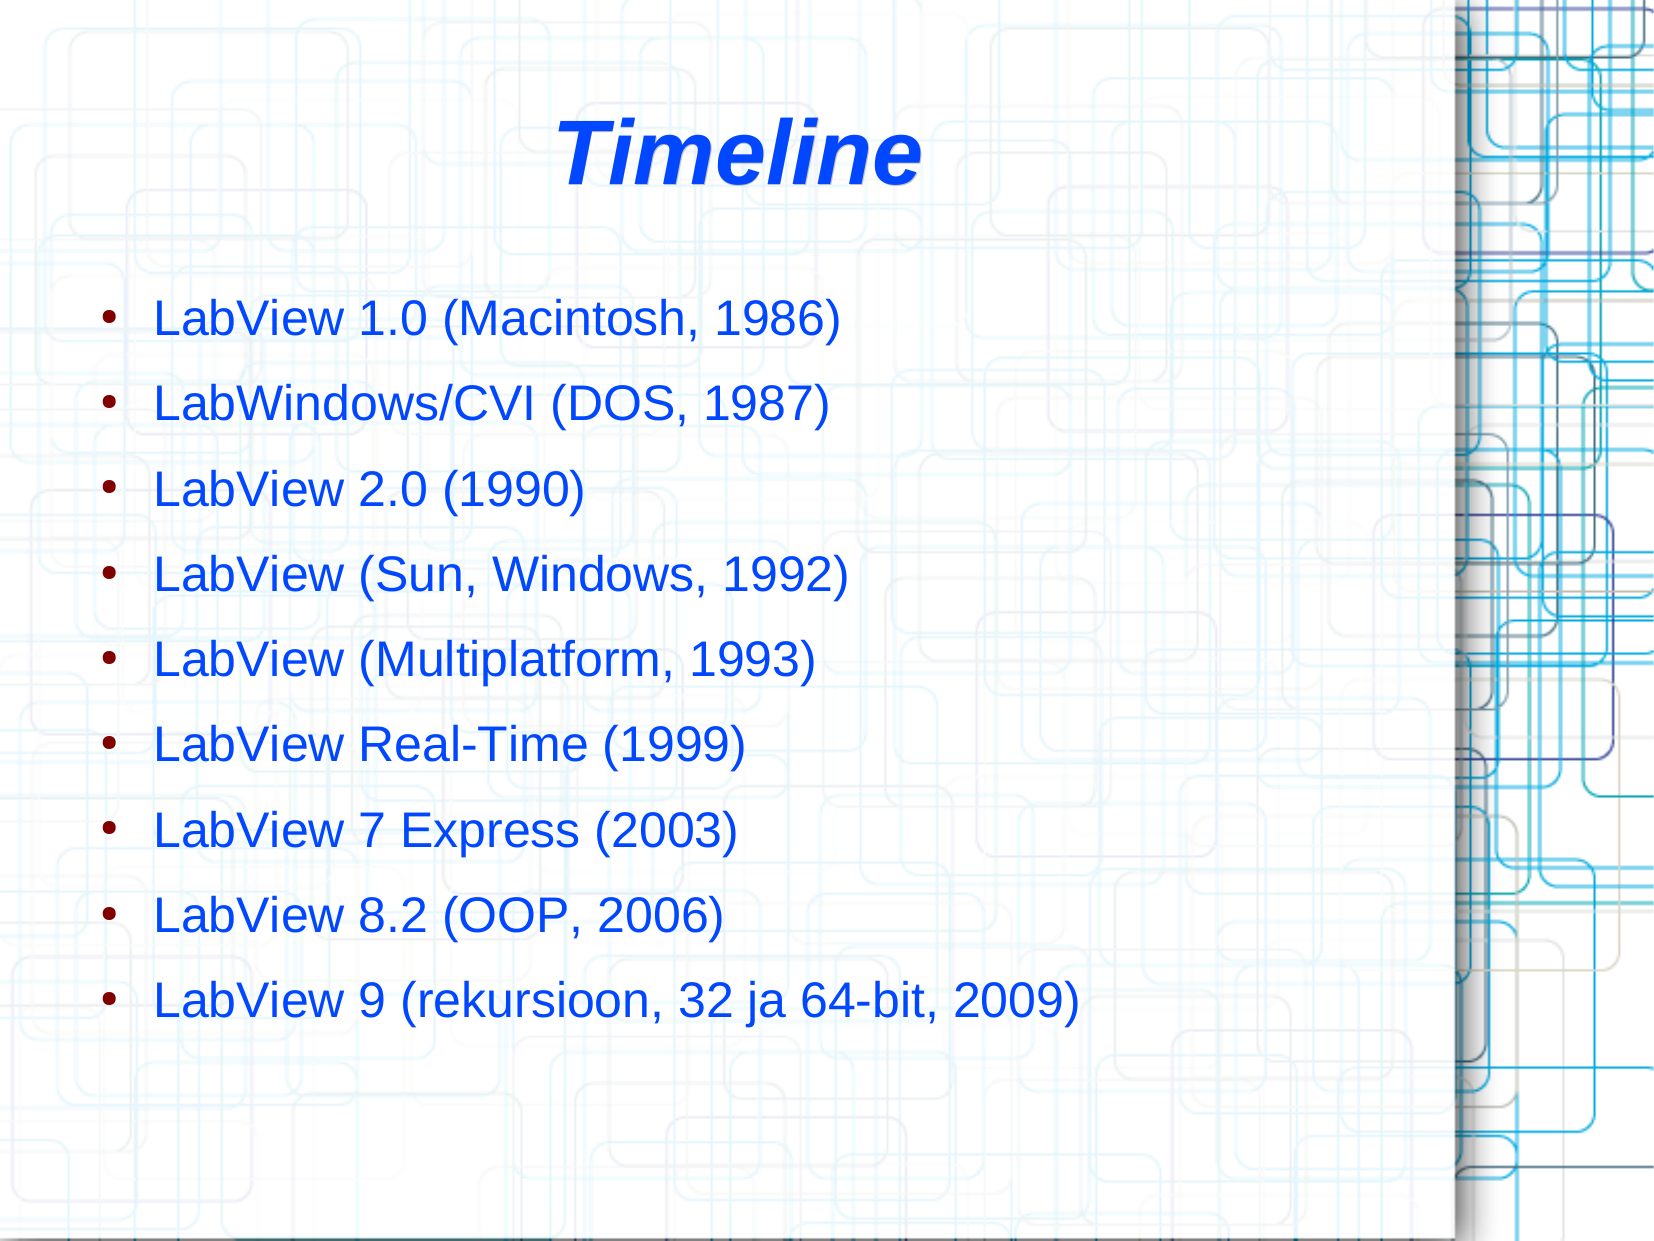

# Timeline
LabView 1.0 (Macintosh, 1986)
LabWindows/CVI (DOS, 1987)
LabView 2.0 (1990)
LabView (Sun, Windows, 1992)
LabView (Multiplatform, 1993)
LabView Real-Time (1999)
LabView 7 Express (2003)
LabView 8.2 (OOP, 2006)
LabView 9 (rekursioon, 32 ja 64-bit, 2009)